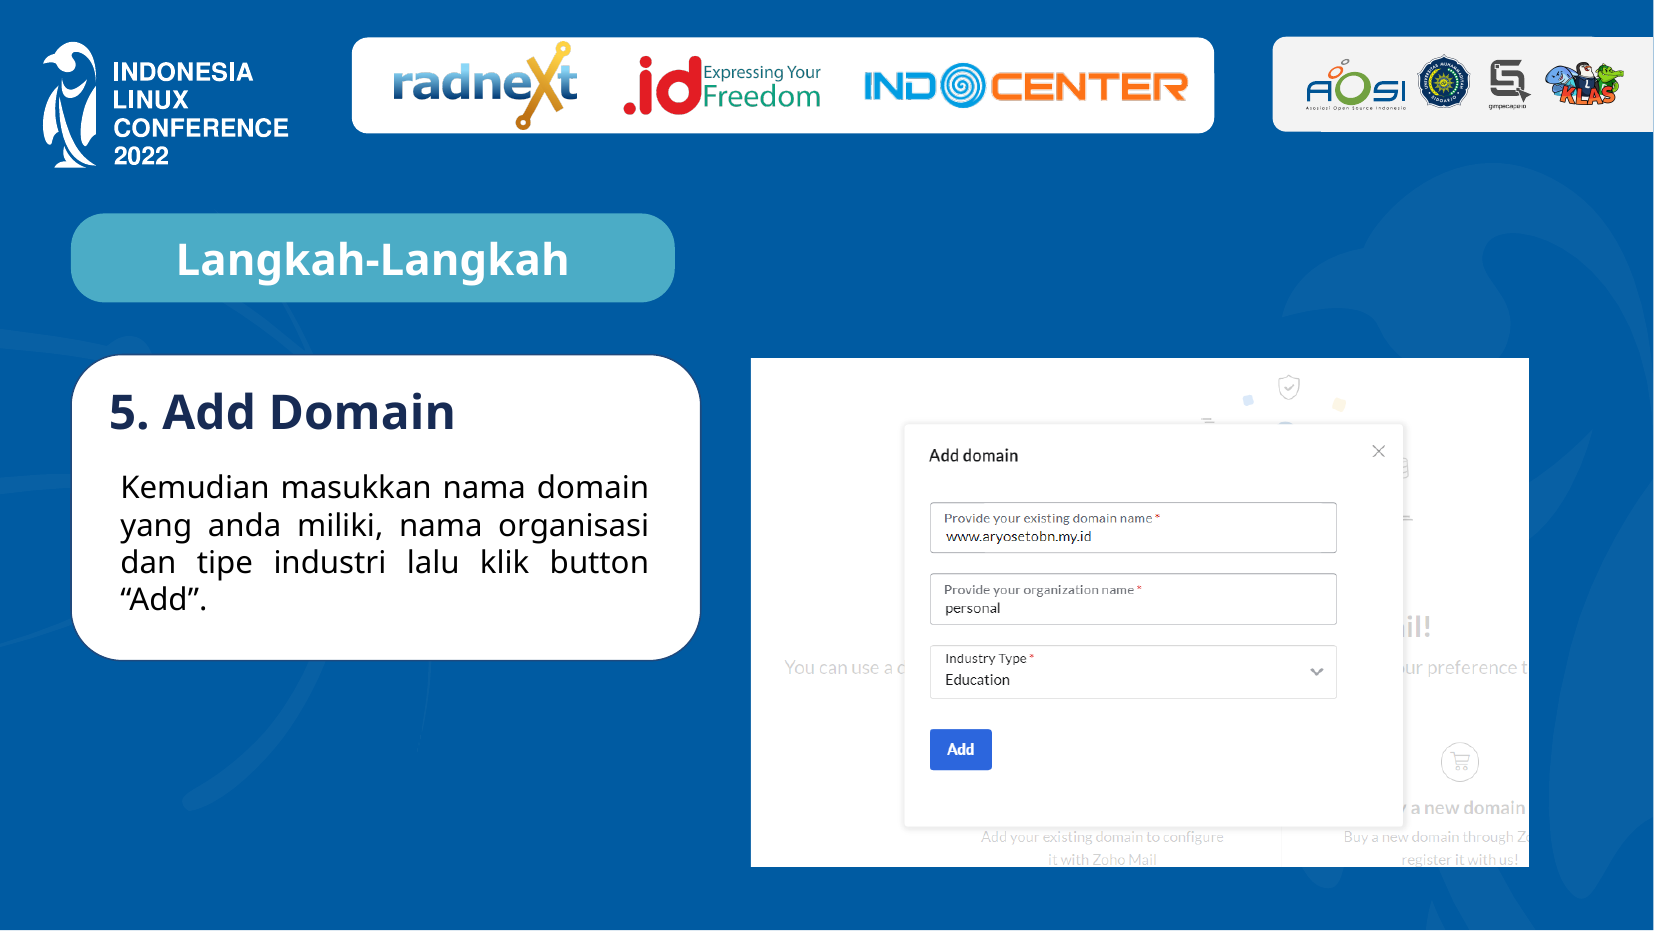

Langkah-Langkah
5. Add Domain
Kemudian masukkan nama domain yang anda miliki, nama organisasi dan tipe industri lalu klik button “Add”.